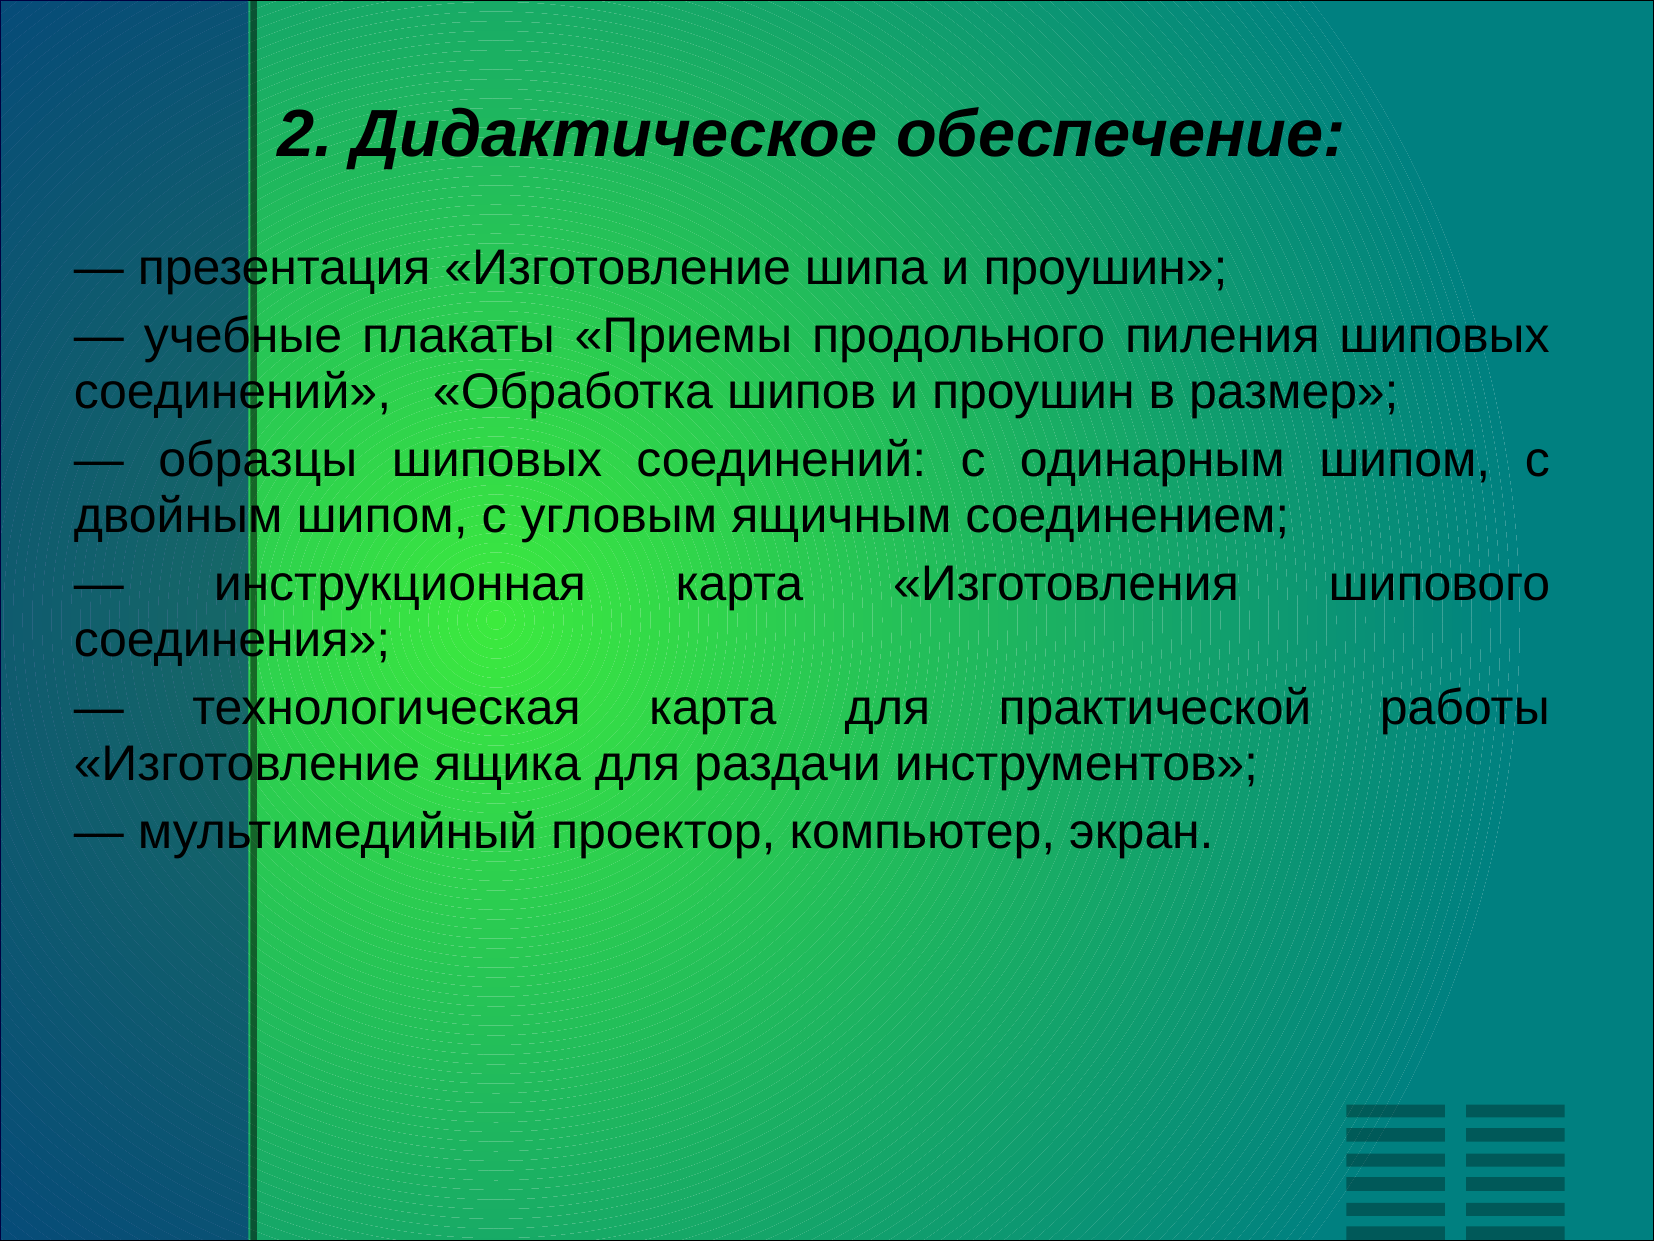

2. Дидактическое обеспечение:
— презентация «Изготовление шипа и проушин»;
— учебные плакаты «Приемы продольного пиления шиповых соединений», «Обработка шипов и проушин в размер»;
— образцы шиповых соединений: с одинарным шипом, с двойным шипом, с угловым ящичным соединением;
— инструкционная карта «Изготовления шипового соединения»;
— технологическая карта для практической работы «Изготовление ящика для раздачи инструментов»;
— мультимедийный проектор, компьютер, экран.